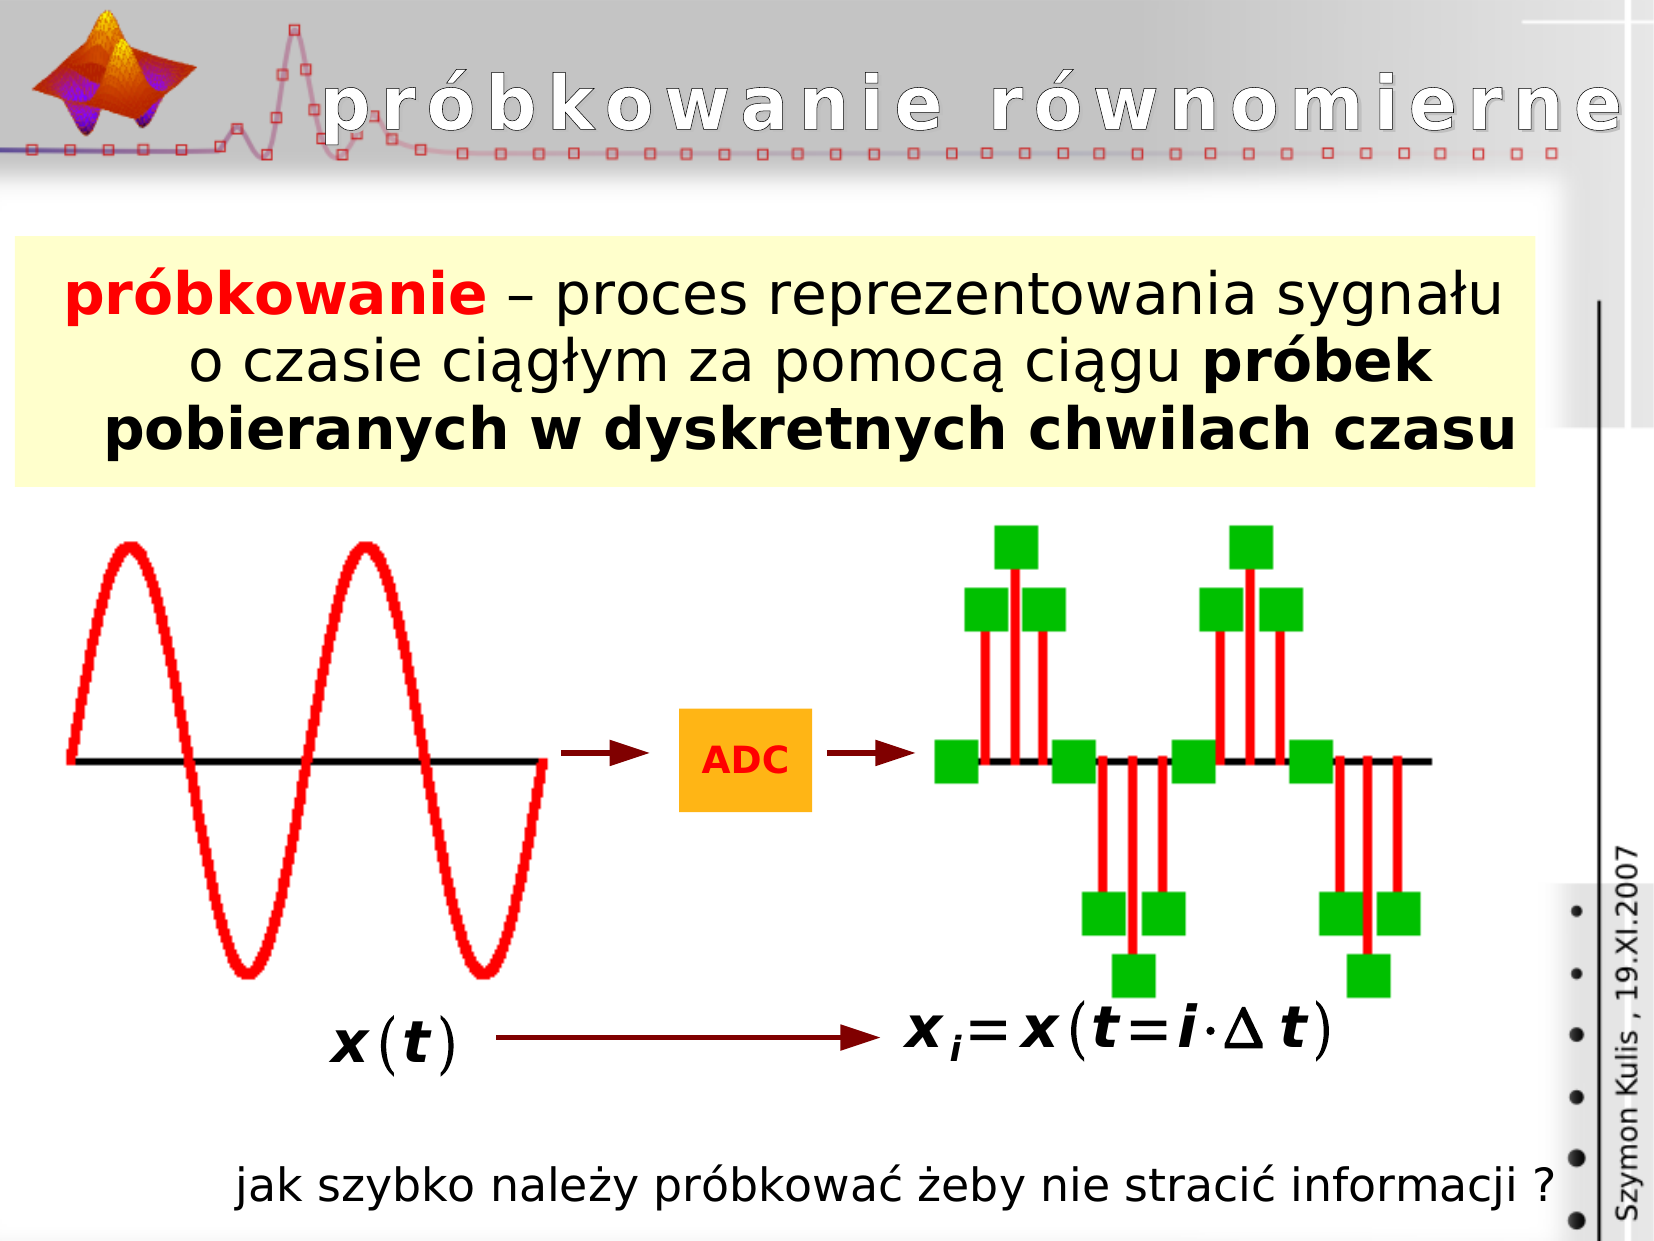

# próbkowanie równomierne
próbkowanie – proces reprezentowania sygnału o czasie ciągłym za pomocą ciągu próbek pobieranych w dyskretnych chwilach czasu
ADC
jak szybko należy próbkować żeby nie stracić informacji ?